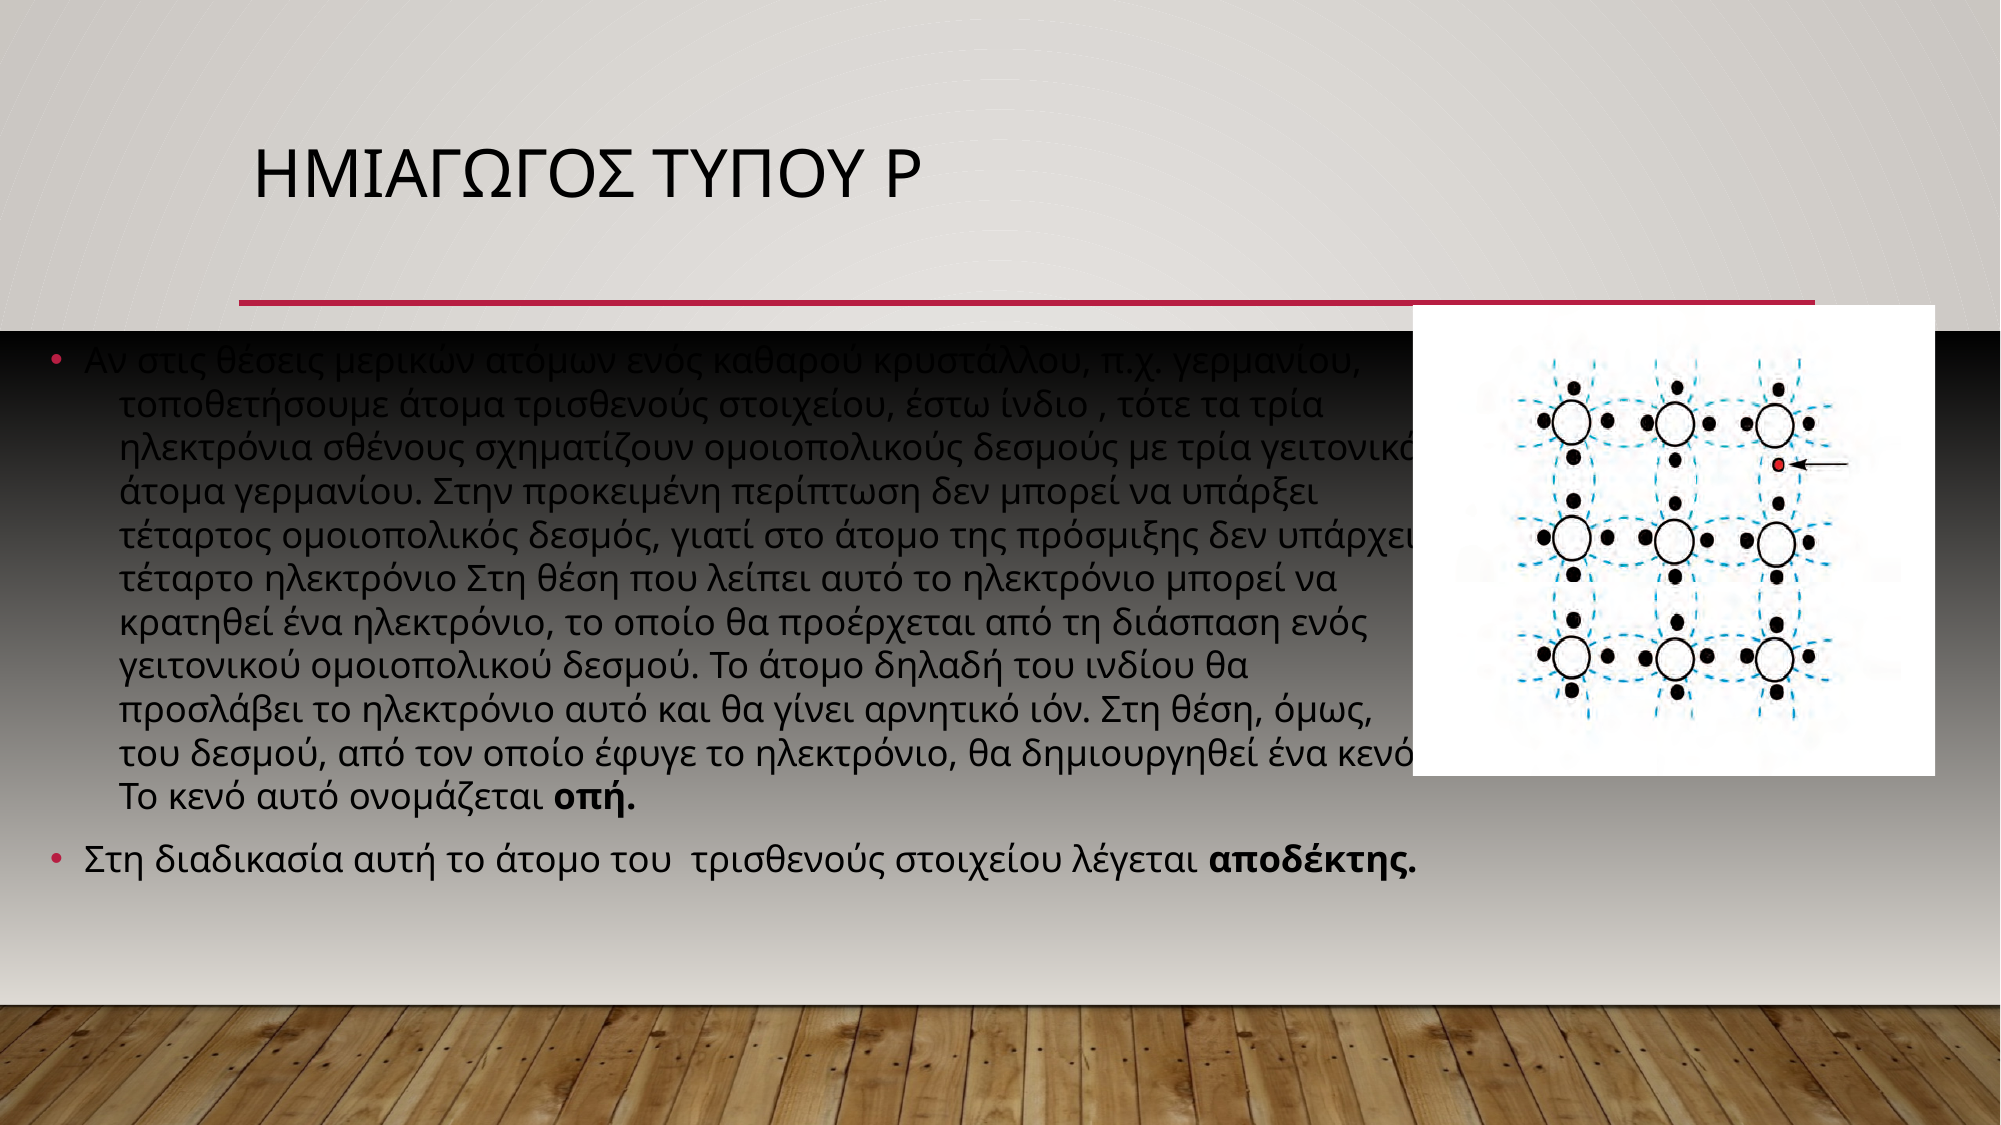

# Ημιαγωγοσ τυπου p
Αν στις θέσεις μερικών ατόμων ενός καθαρού κρυστάλλου, π.χ. γερμανίου, τοποθετήσουμε άτομα τρισθενούς στοιχείου, έστω ίνδιο , τότε τα τρία ηλεκτρόνια σθένους σχηματίζουν ομοιοπολικούς δεσμούς με τρία γειτονικά άτομα γερμανίου. Στην προκειμένη περίπτωση δεν μπορεί να υπάρξει τέταρτος ομοιοπολικός δεσμός, γιατί στο άτομο της πρόσμιξης δεν υπάρχει τέταρτο ηλεκτρόνιο Στη θέση που λείπει αυτό το ηλεκτρόνιο μπορεί να κρατηθεί ένα ηλεκτρόνιο, το οποίο θα προέρχεται από τη διάσπαση ενός γειτονικού ομοιοπολικού δεσμού. Το άτομο δηλαδή του ινδίου θα προσλάβει το ηλεκτρόνιο αυτό και θα γίνει αρνητικό ιόν. Στη θέση, όμως, του δεσμού, από τον οποίο έφυγε το ηλεκτρόνιο, θα δημιουργηθεί ένα κενό. Το κενό αυτό ονομάζεται οπή.
Στη διαδικασία αυτή το άτομο του τρισθενούς στοιχείου λέγεται αποδέκτης.